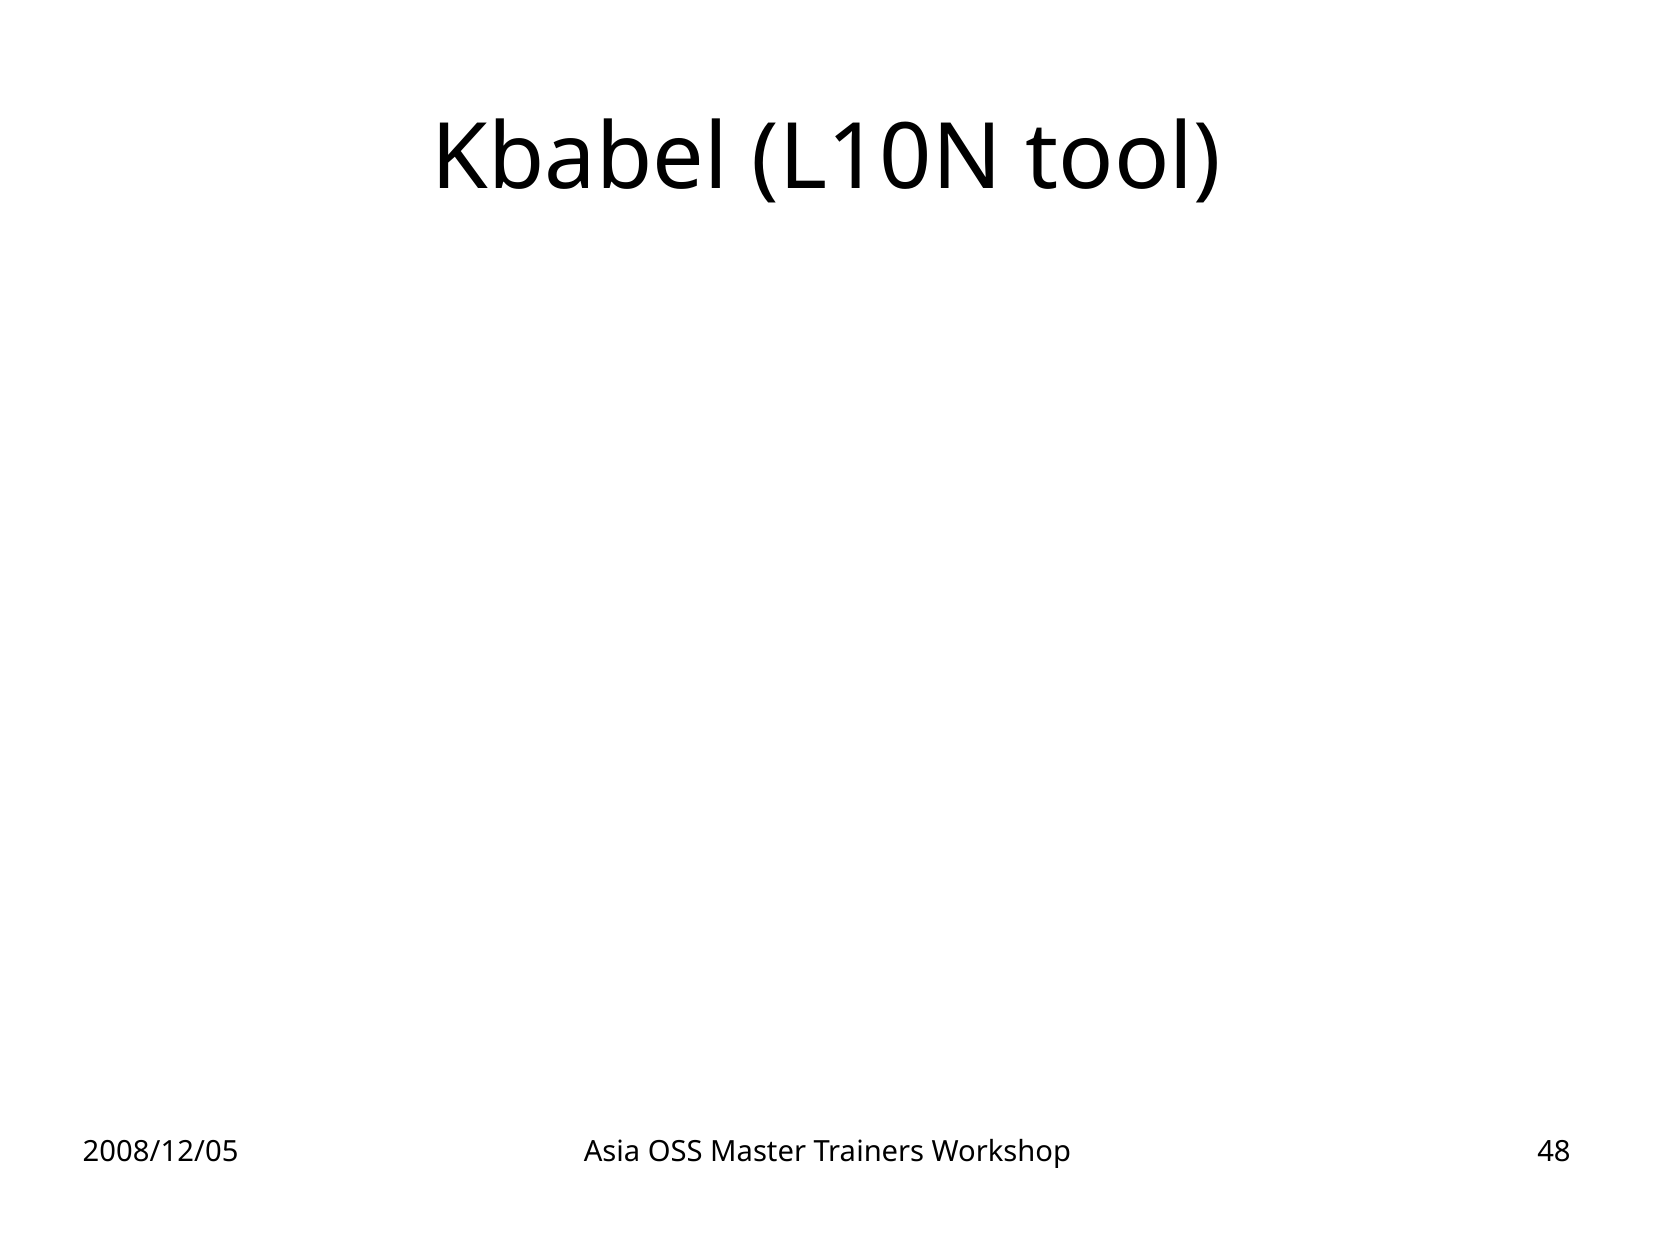

# Kbabel (L10N tool)
2008/12/05
Asia OSS Master Trainers Workshop
48